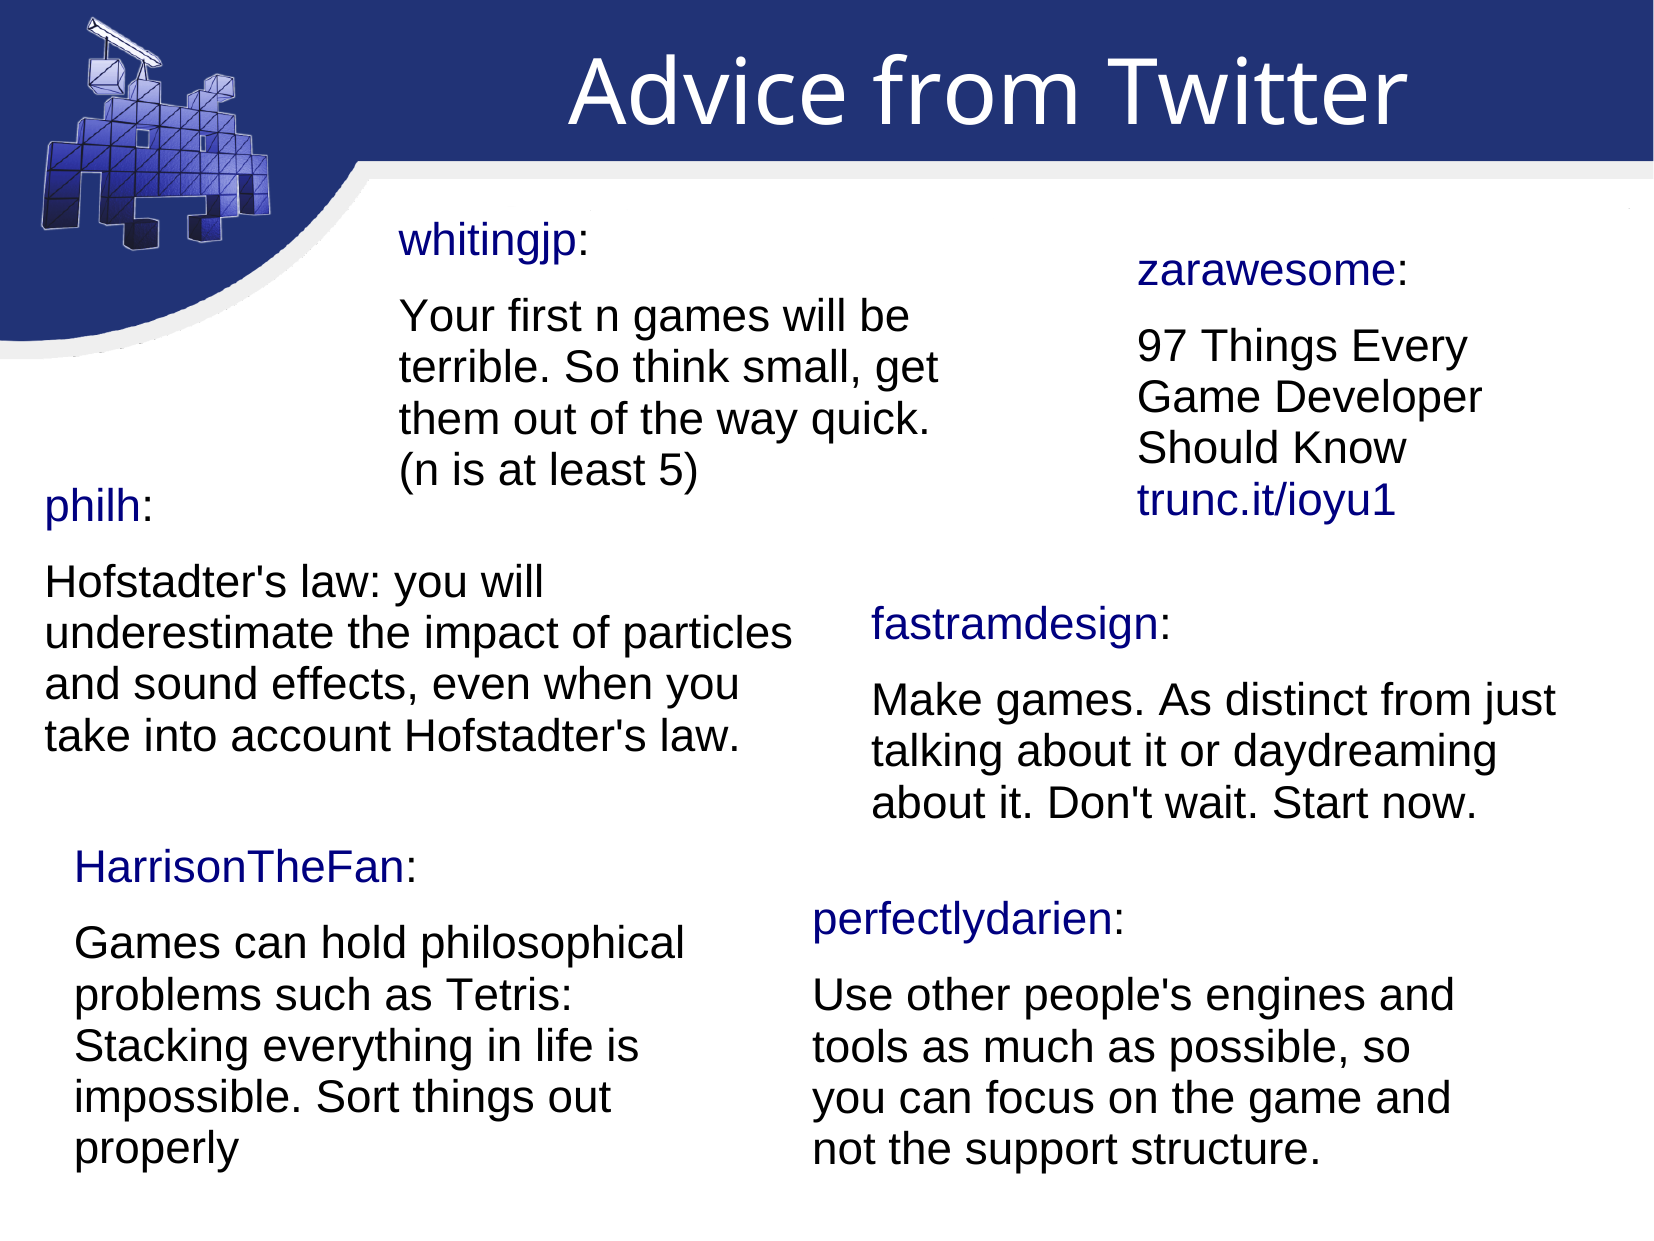

# Advice from Twitter
whitingjp:
Your first n games will be terrible. So think small, get them out of the way quick. (n is at least 5)
zarawesome:
97 Things Every Game Developer Should Know trunc.it/ioyu1
philh:
Hofstadter's law: you will underestimate the impact of particles and sound effects, even when you take into account Hofstadter's law.
fastramdesign:
Make games. As distinct from just talking about it or daydreaming about it. Don't wait. Start now.
HarrisonTheFan:
Games can hold philosophical problems such as Tetris: Stacking everything in life is impossible. Sort things out properly
perfectlydarien:
Use other people's engines and tools as much as possible, so you can focus on the game and not the support structure.